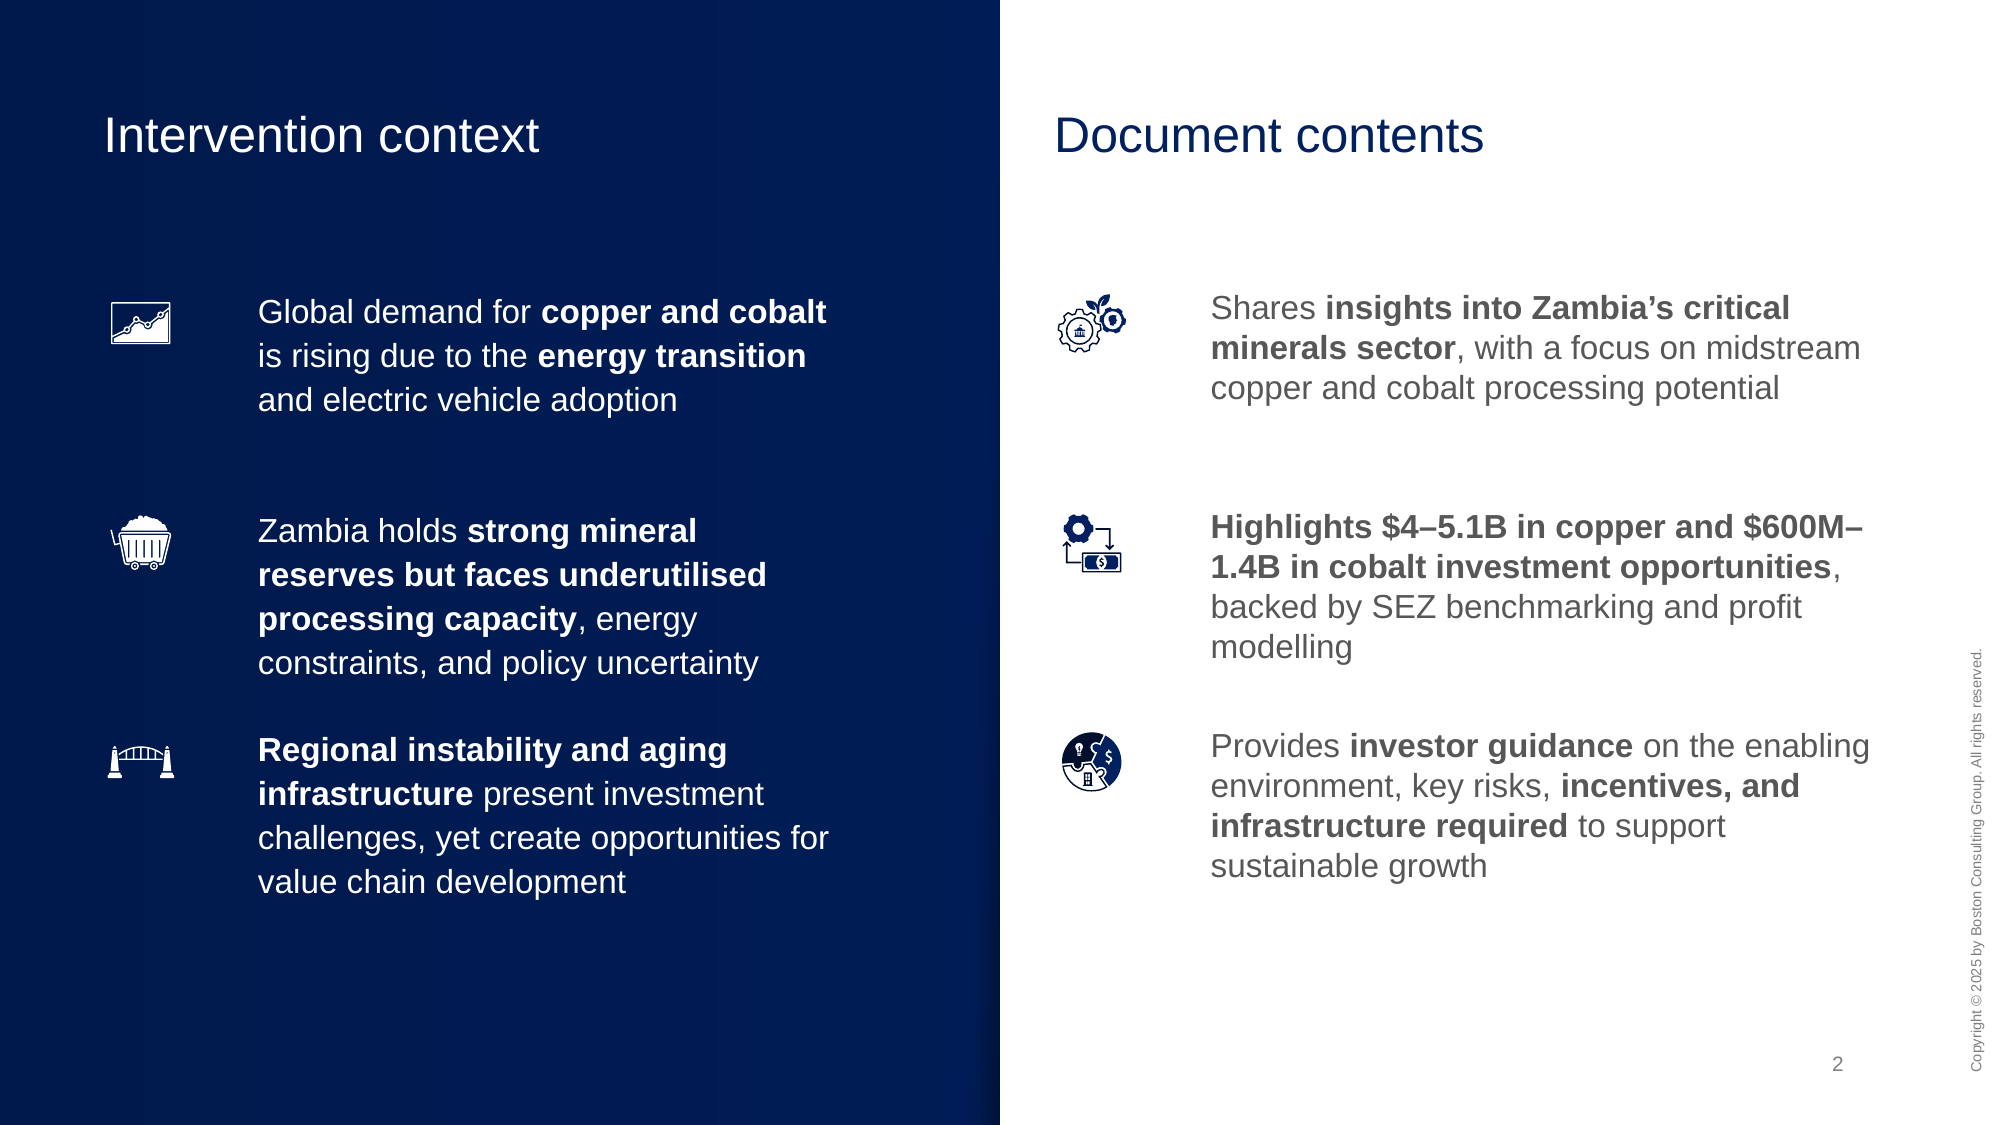

Intervention context
Document contents
Global demand for copper and cobalt is rising due to the energy transition and electric vehicle adoption
Shares insights into Zambia’s critical minerals sector, with a focus on midstream copper and cobalt processing potential
Zambia holds strong mineral reserves but faces underutilised processing capacity, energy constraints, and policy uncertainty
Highlights $4–5.1B in copper and $600M–1.4B in cobalt investment opportunities, backed by SEZ benchmarking and profit modelling
Regional instability and aging infrastructure present investment challenges, yet create opportunities for value chain development
Provides investor guidance on the enabling environment, key risks, incentives, and infrastructure required to support sustainable growth